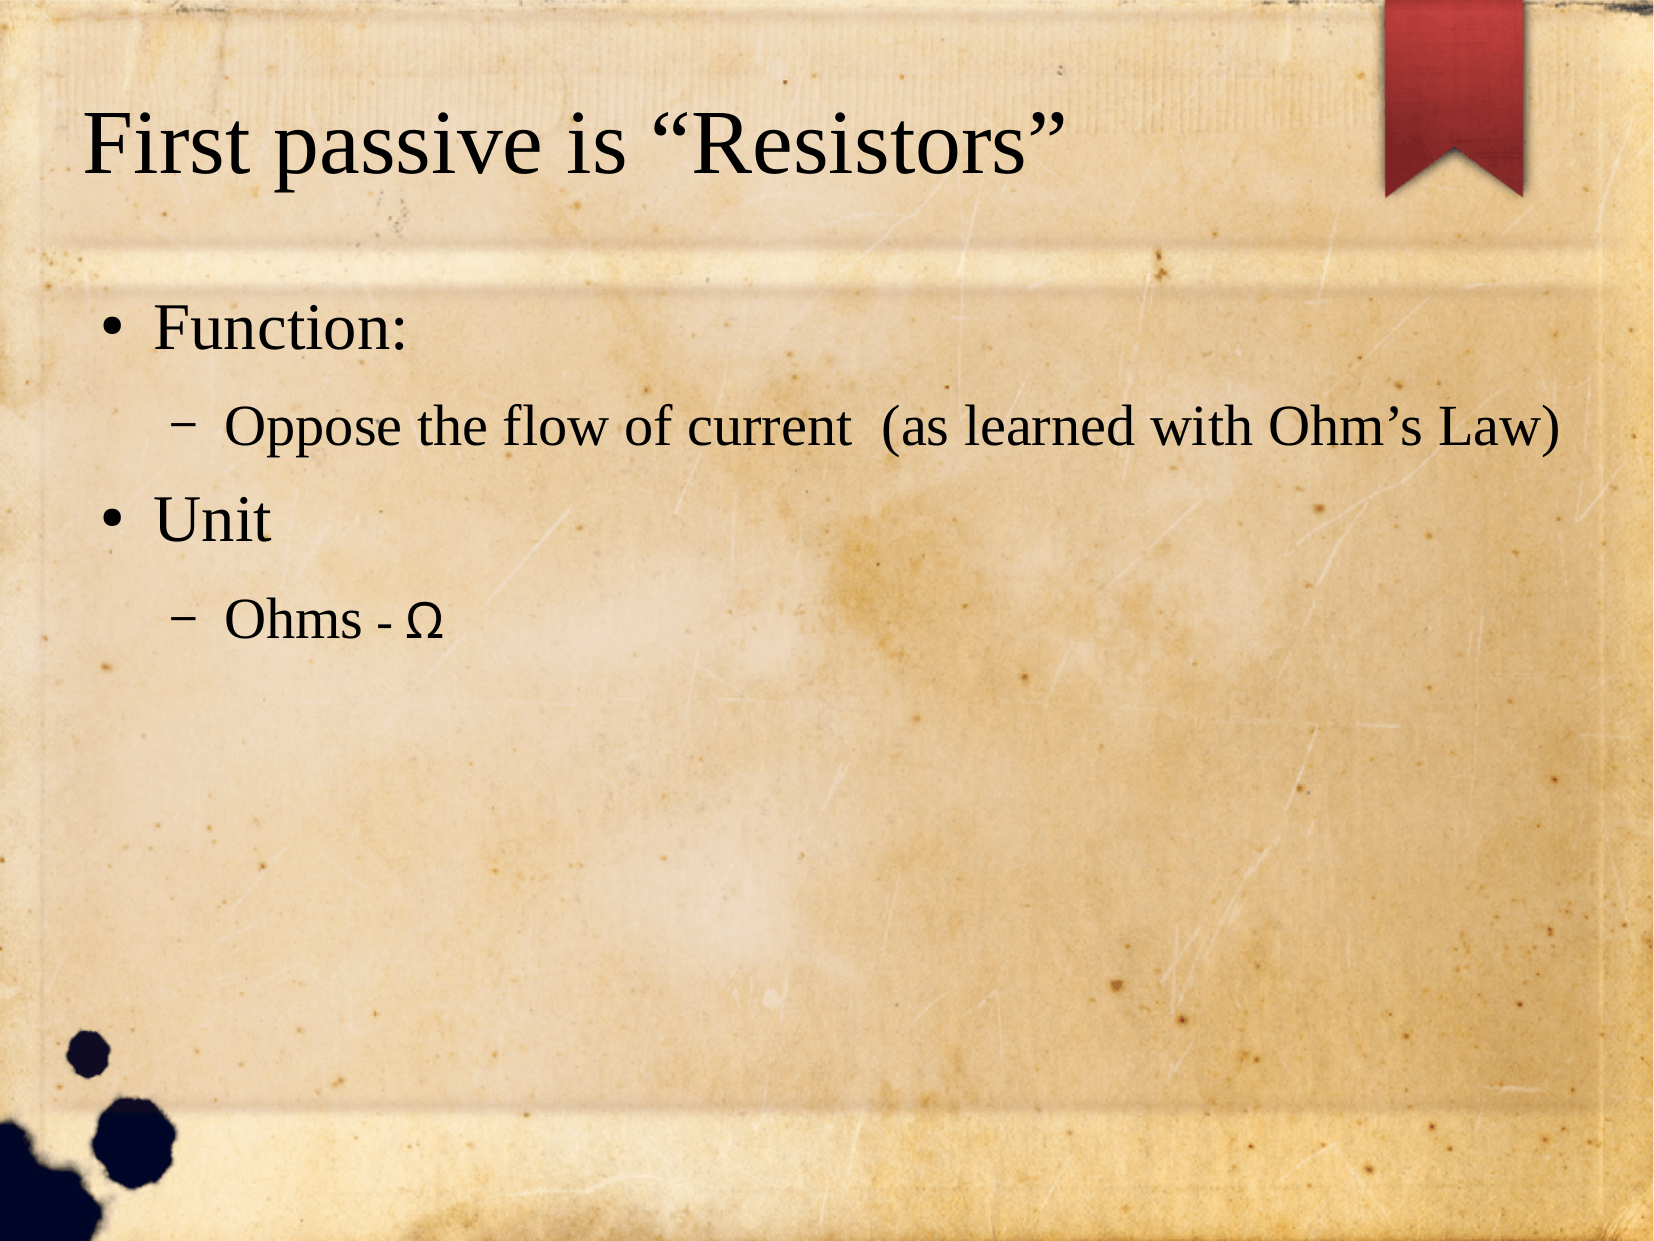

# First passive is “Resistors”
Function:
Oppose the flow of current (as learned with Ohm’s Law)
Unit
Ohms - Ω